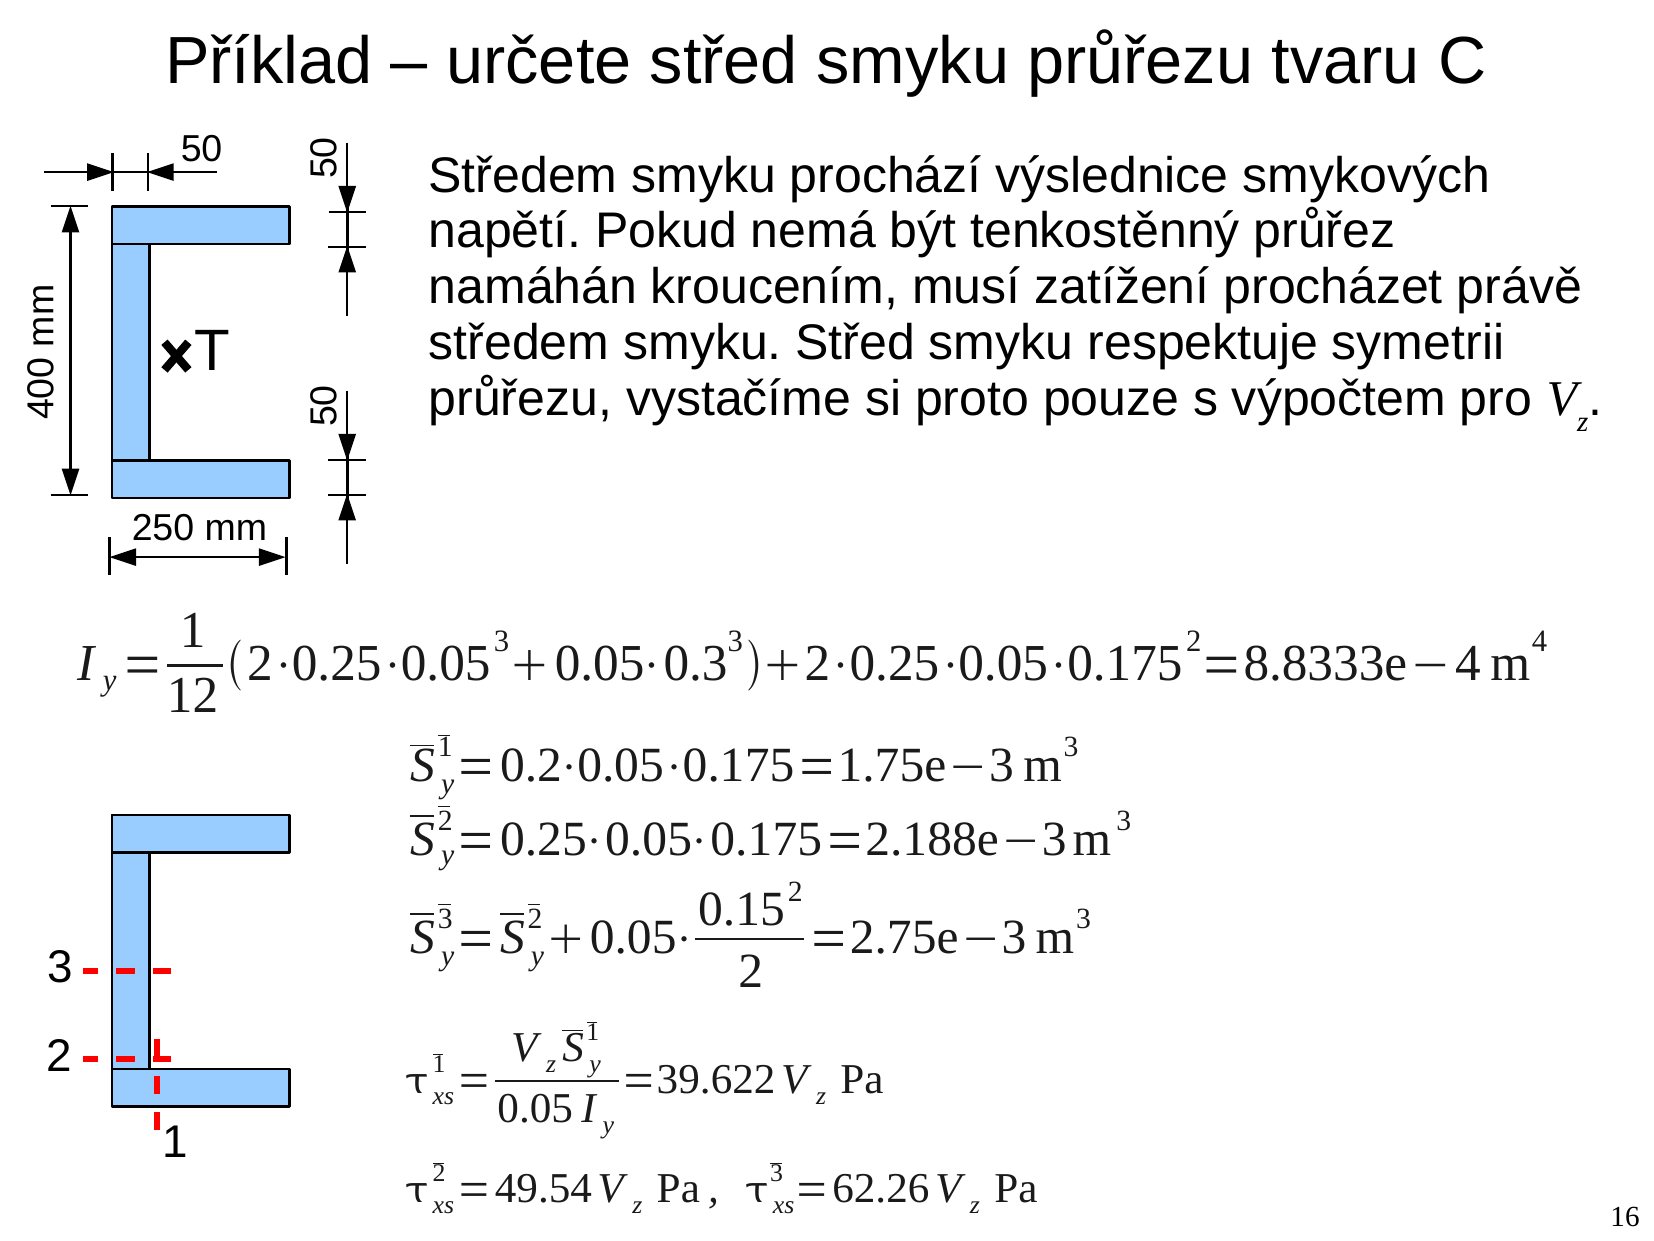

# Příklad – určete střed smyku průřezu tvaru C
50
50
Středem smyku prochází výslednice smykových napětí. Pokud nemá být tenkostěnný průřez namáhán kroucením, musí zatížení procházet právě středem smyku. Střed smyku respektuje symetrii průřezu, vystačíme si proto pouze s výpočtem pro Vz.
T
400 mm
50
250 mm
3
2
1
16